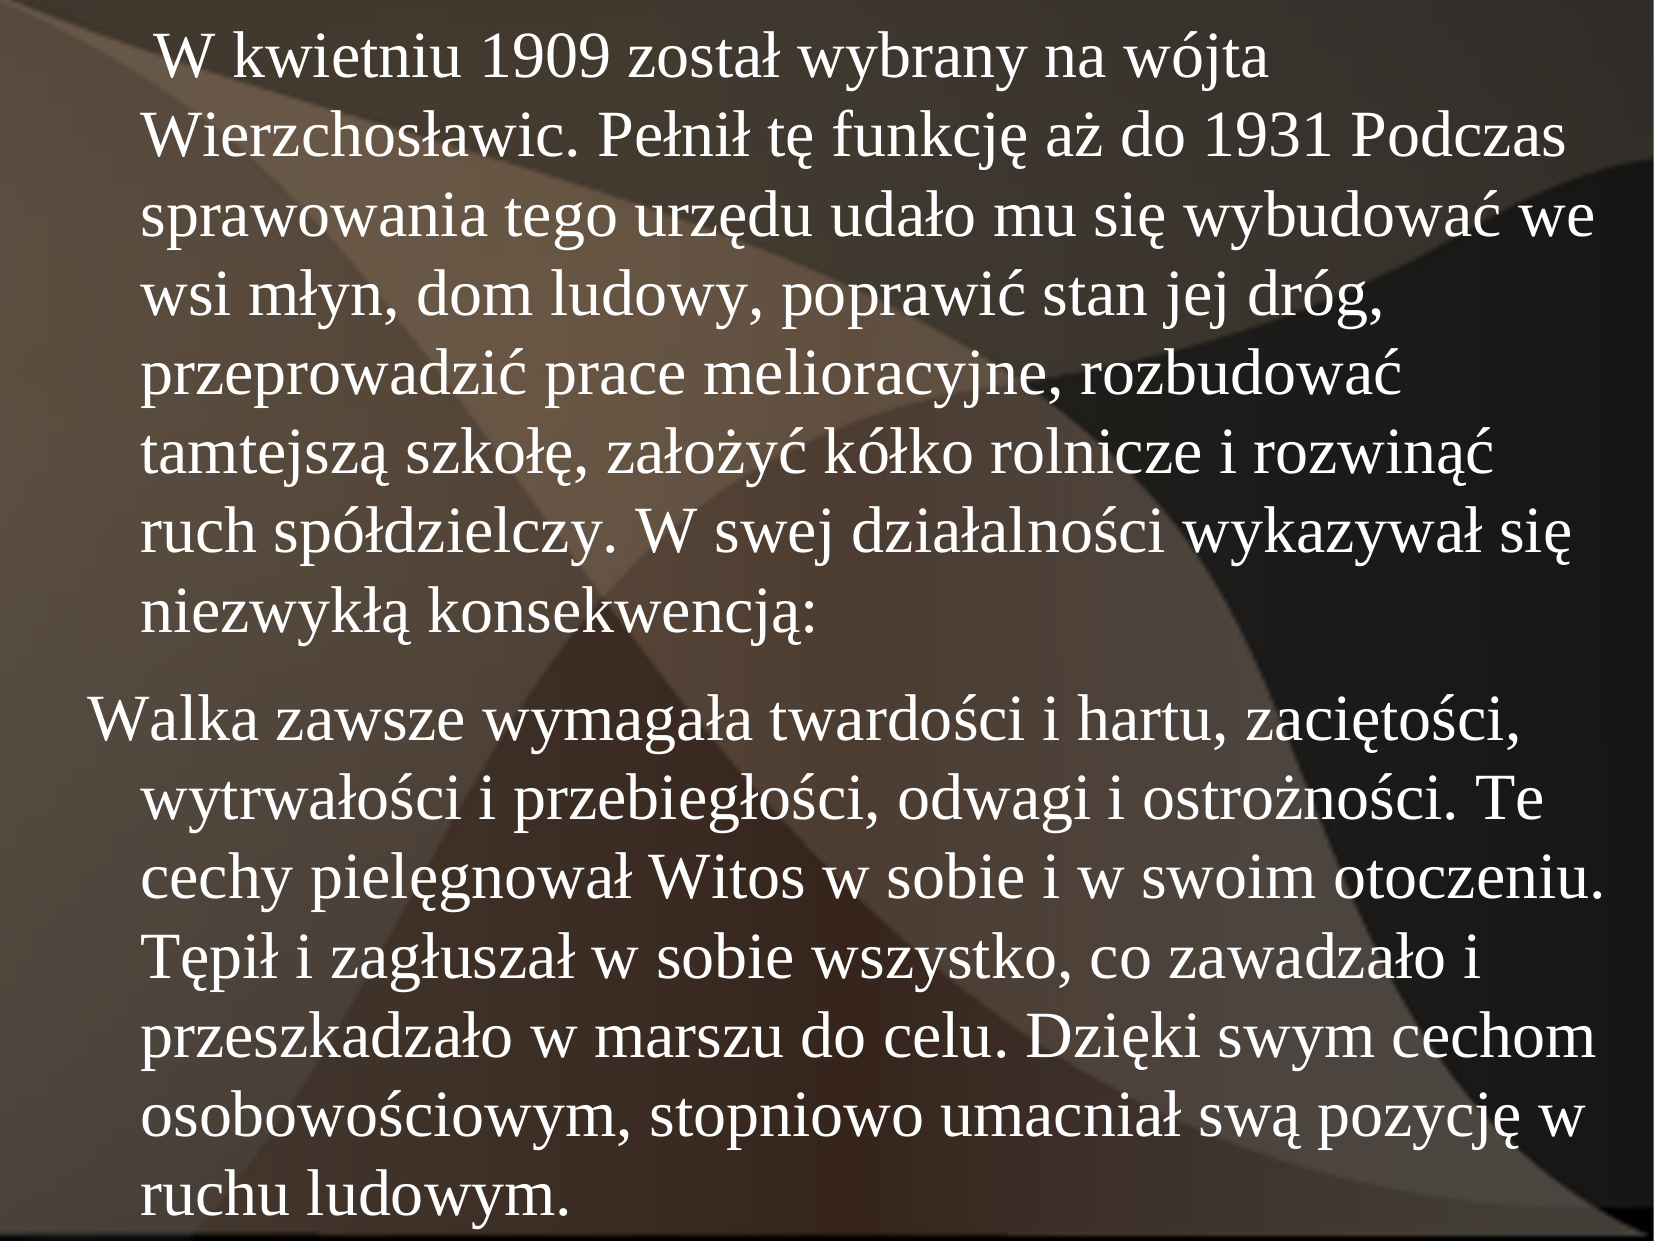

# W kwietniu 1909 został wybrany na wójta Wierzchosławic. Pełnił tę funkcję aż do 1931 Podczas sprawowania tego urzędu udało mu się wybudować we wsi młyn, dom ludowy, poprawić stan jej dróg, przeprowadzić prace melioracyjne, rozbudować tamtejszą szkołę, założyć kółko rolnicze i rozwinąć ruch spółdzielczy. W swej działalności wykazywał się niezwykłą konsekwencją:
Walka zawsze wymagała twardości i hartu, zaciętości, wytrwałości i przebiegłości, odwagi i ostrożności. Te cechy pielęgnował Witos w sobie i w swoim otoczeniu. Tępił i zagłuszał w sobie wszystko, co zawadzało i przeszkadzało w marszu do celu. Dzięki swym cechom osobowościowym, stopniowo umacniał swą pozycję w ruchu ludowym.